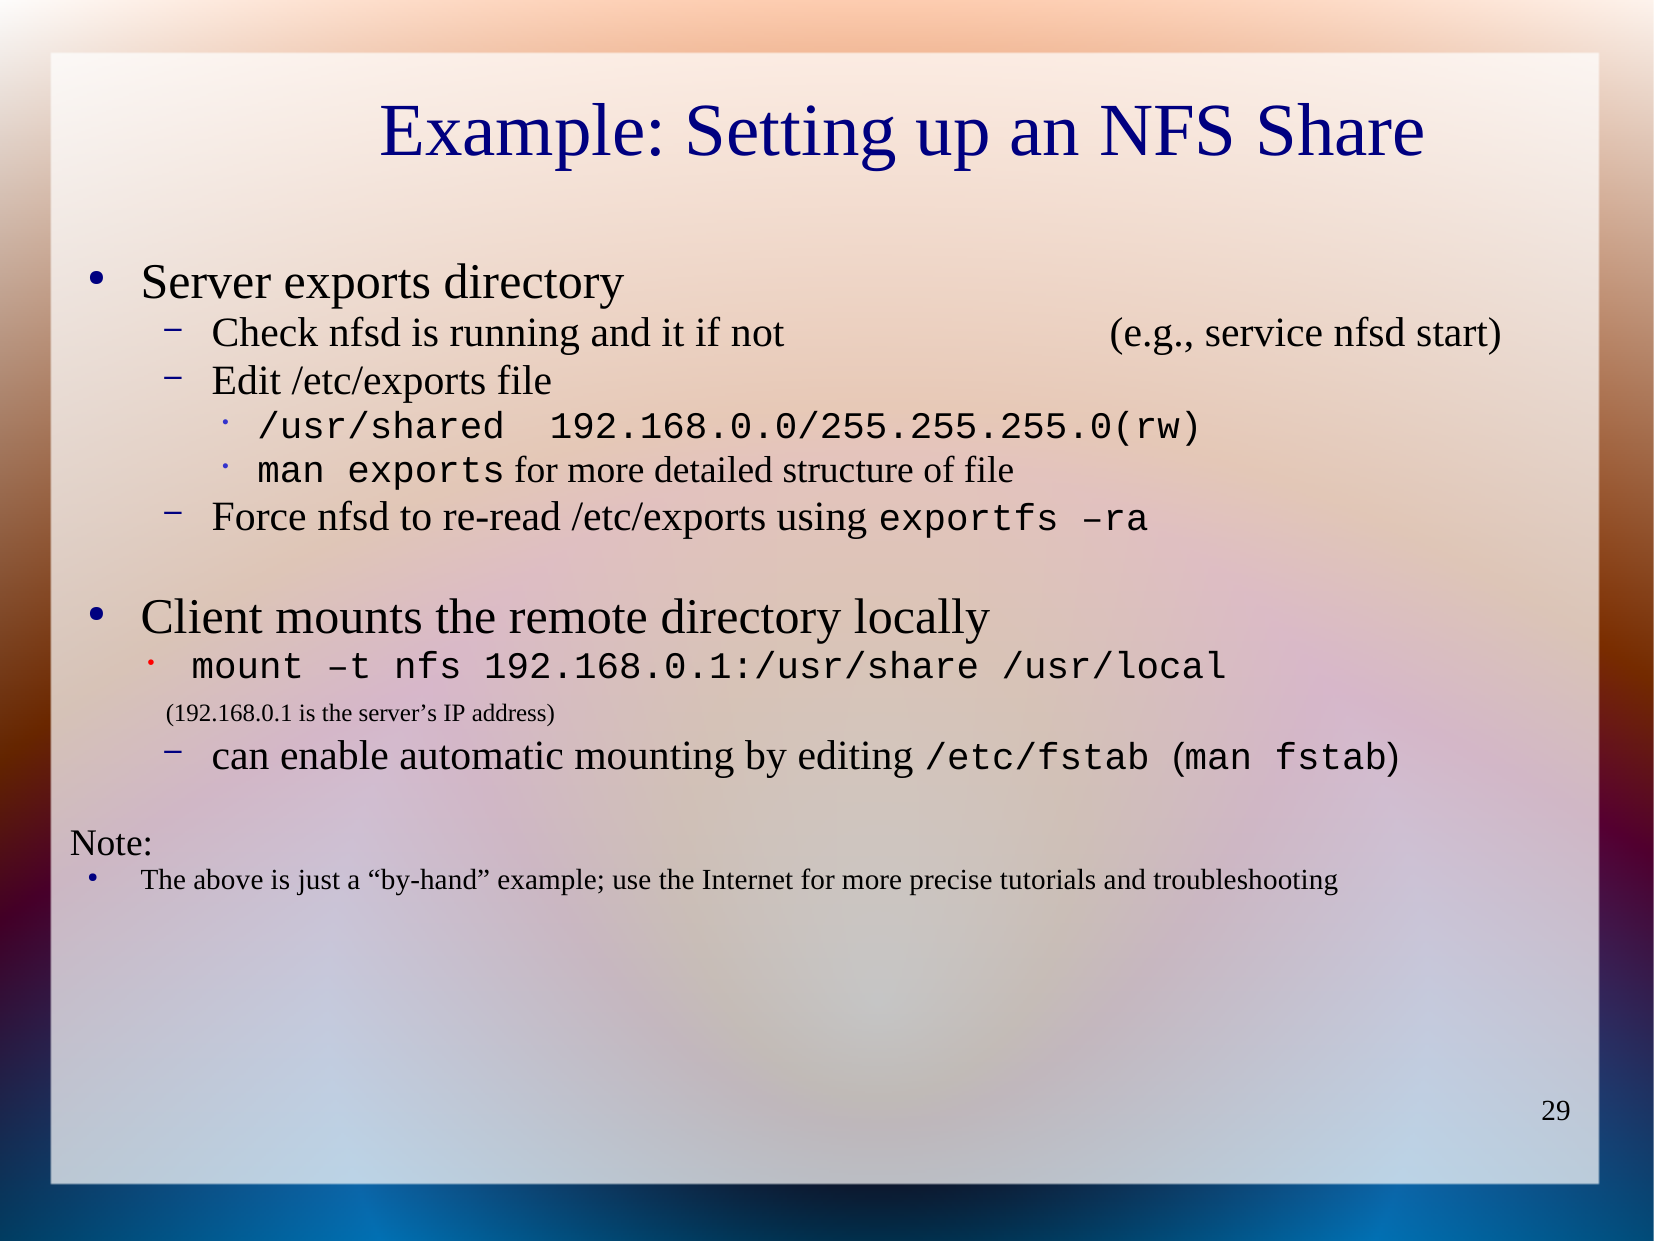

# Example: Setting up an NFS Share
Server exports directory
Check nfsd is running and it if not (e.g., service nfsd start)
Edit /etc/exports file
/usr/shared 192.168.0.0/255.255.255.0(rw)
man exports for more detailed structure of file
Force nfsd to re-read /etc/exports using exportfs –ra
Client mounts the remote directory locally
mount –t nfs 192.168.0.1:/usr/share /usr/local
 (192.168.0.1 is the server’s IP address)
can enable automatic mounting by editing /etc/fstab (man fstab)
Note:
The above is just a “by-hand” example; use the Internet for more precise tutorials and troubleshooting
29